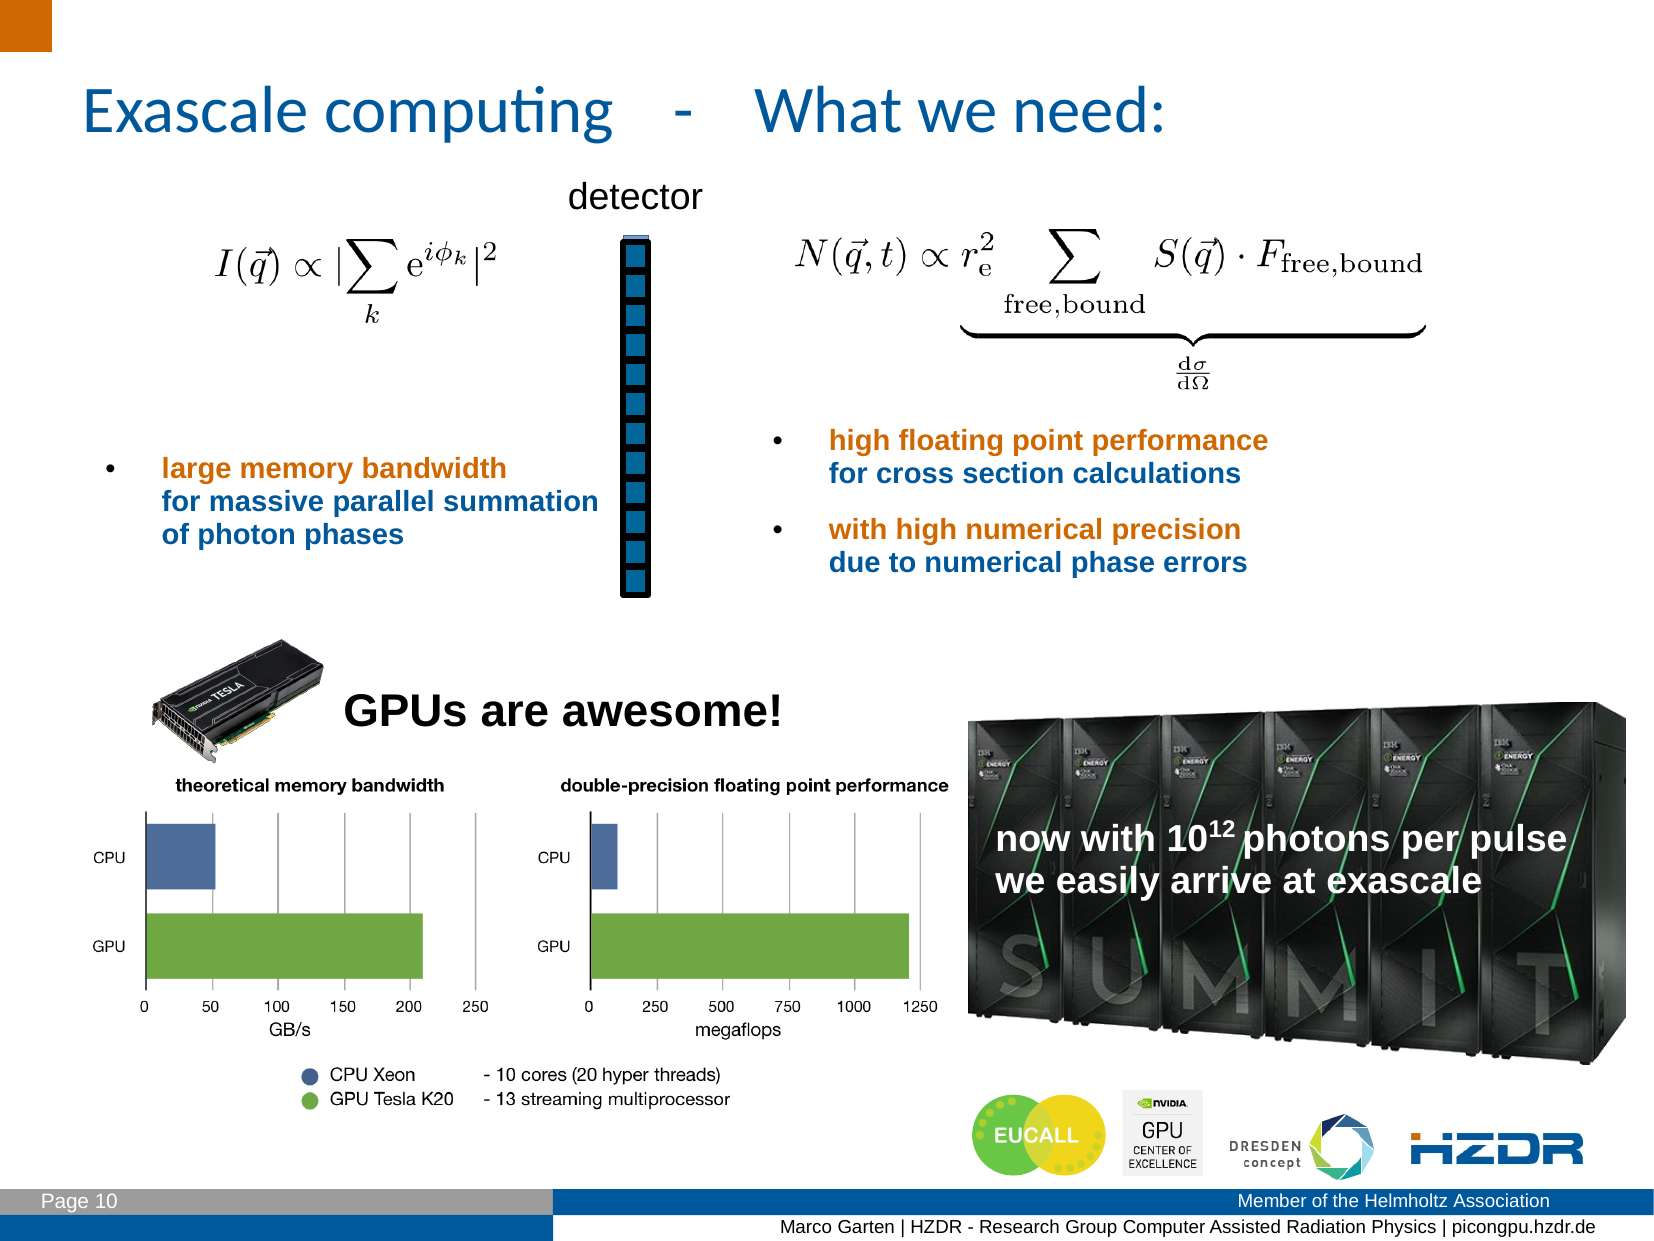

# Exascale computing - What we need:
detector
high floating point performance
for cross section calculations
with high numerical precision
due to numerical phase errors
large memory bandwidth
for massive parallel summation
of photon phases
GPUs are awesome!
now with 1012 photons per pulse
we easily arrive at exascale